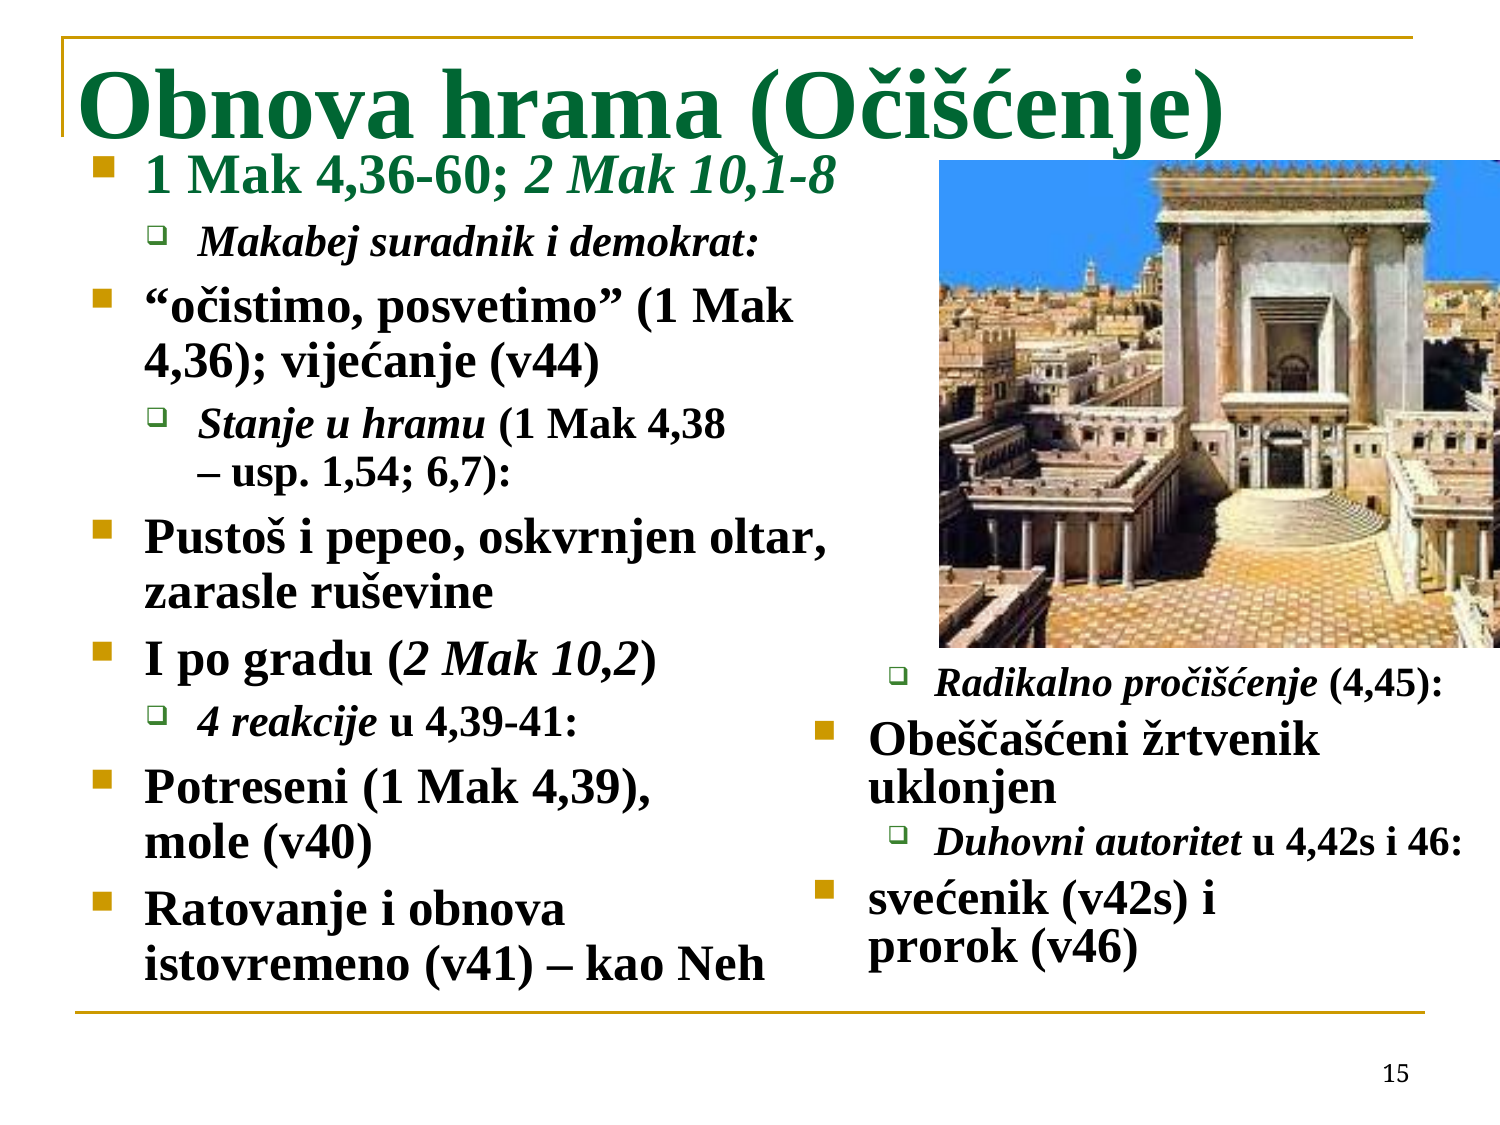

# Obnova hrama (Očišćenje)
1 Mak 4,36-60; 2 Mak 10,1-8
Makabej suradnik i demokrat:
“očistimo, posvetimo” (1 Mak 4,36); vijećanje (v44)
Stanje u hramu (1 Mak 4,38
– usp. 1,54; 6,7):
Pustoš i pepeo, oskvrnjen oltar, zarasle ruševine
I po gradu (2 Mak 10,2)
4 reakcije u 4,39-41:
Potreseni (1 Mak 4,39),
mole (v40)
Ratovanje i obnova
istovremeno (v41) – kao Neh
Radikalno pročišćenje (4,45):
Obeščašćeni žrtvenik uklonjen
Duhovni autoritet u 4,42s i 46:
svećenik (v42s) i
prorok (v46)